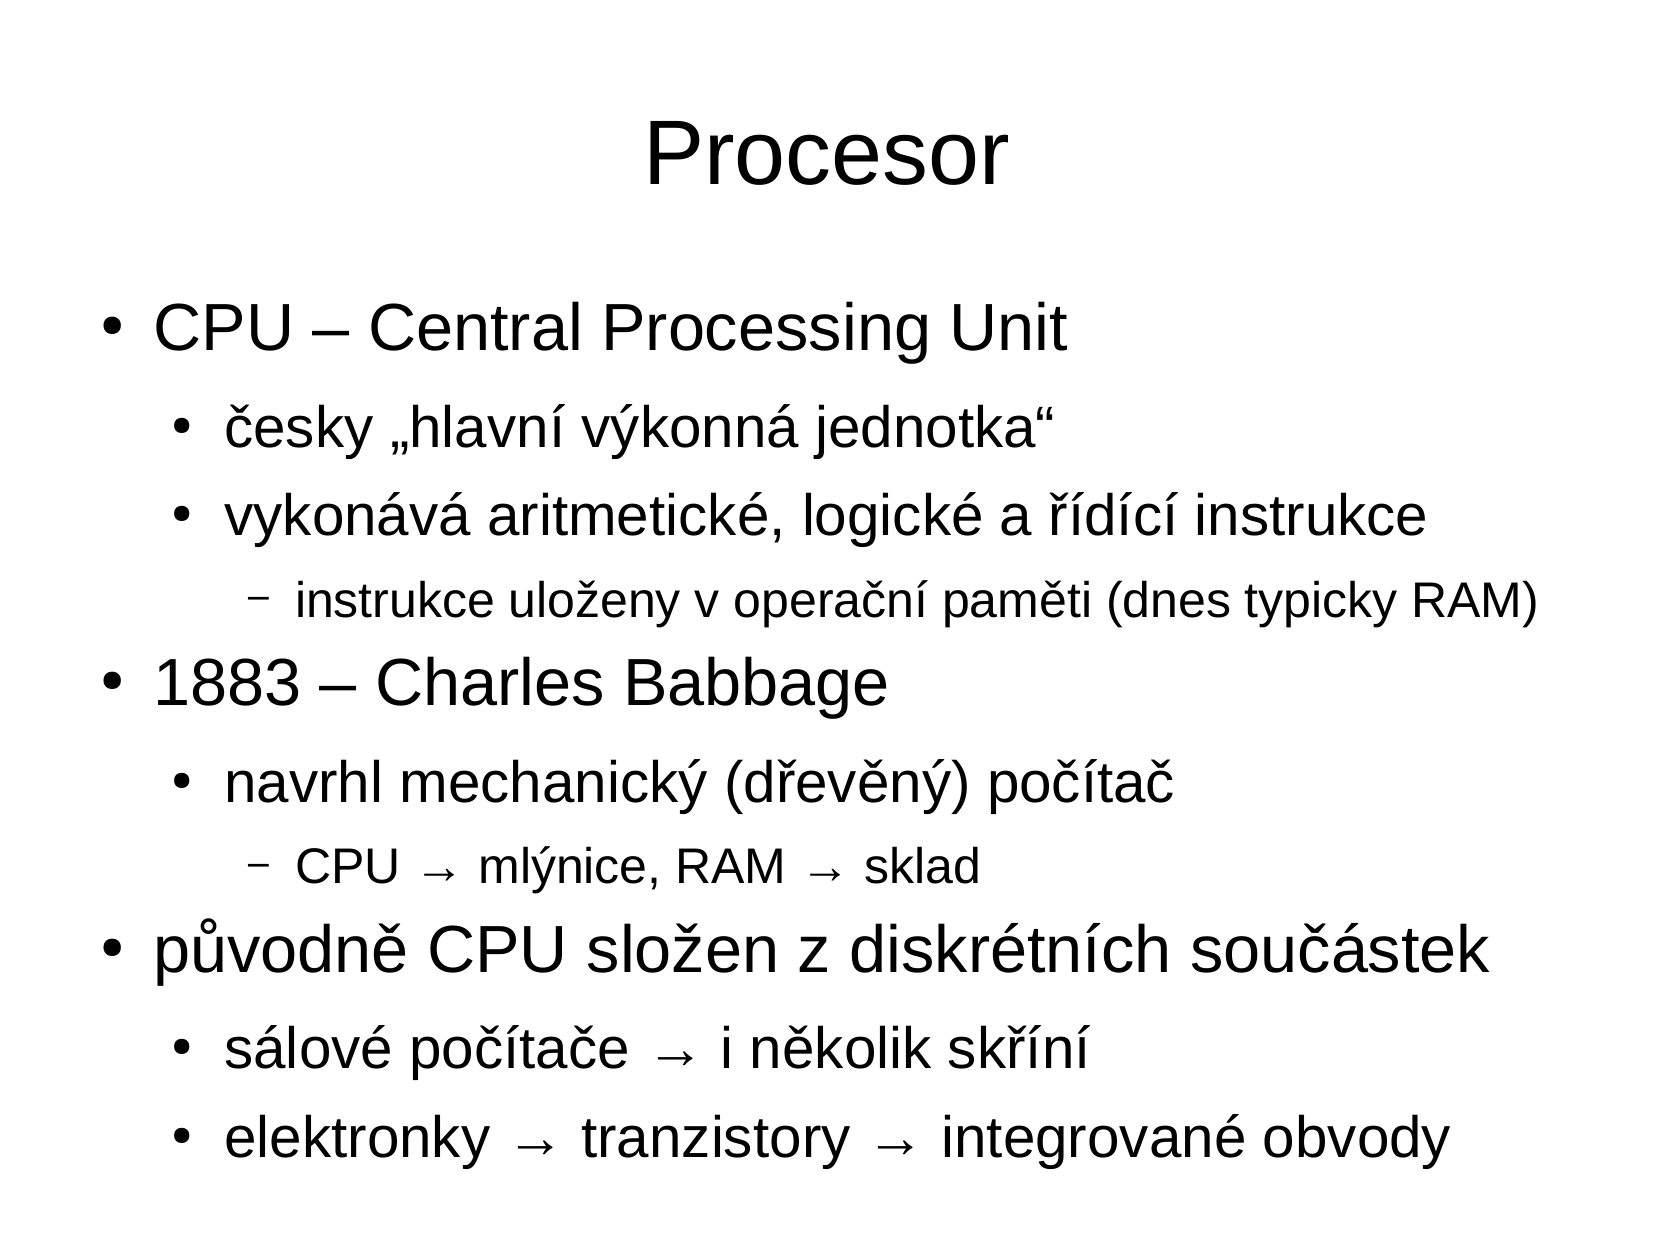

# Procesor
CPU – Central Processing Unit
česky „hlavní výkonná jednotka“
vykonává aritmetické, logické a řídící instrukce
instrukce uloženy v operační paměti (dnes typicky RAM)
1883 – Charles Babbage
navrhl mechanický (dřevěný) počítač
CPU → mlýnice, RAM → sklad
původně CPU složen z diskrétních součástek
sálové počítače → i několik skříní
elektronky → tranzistory → integrované obvody